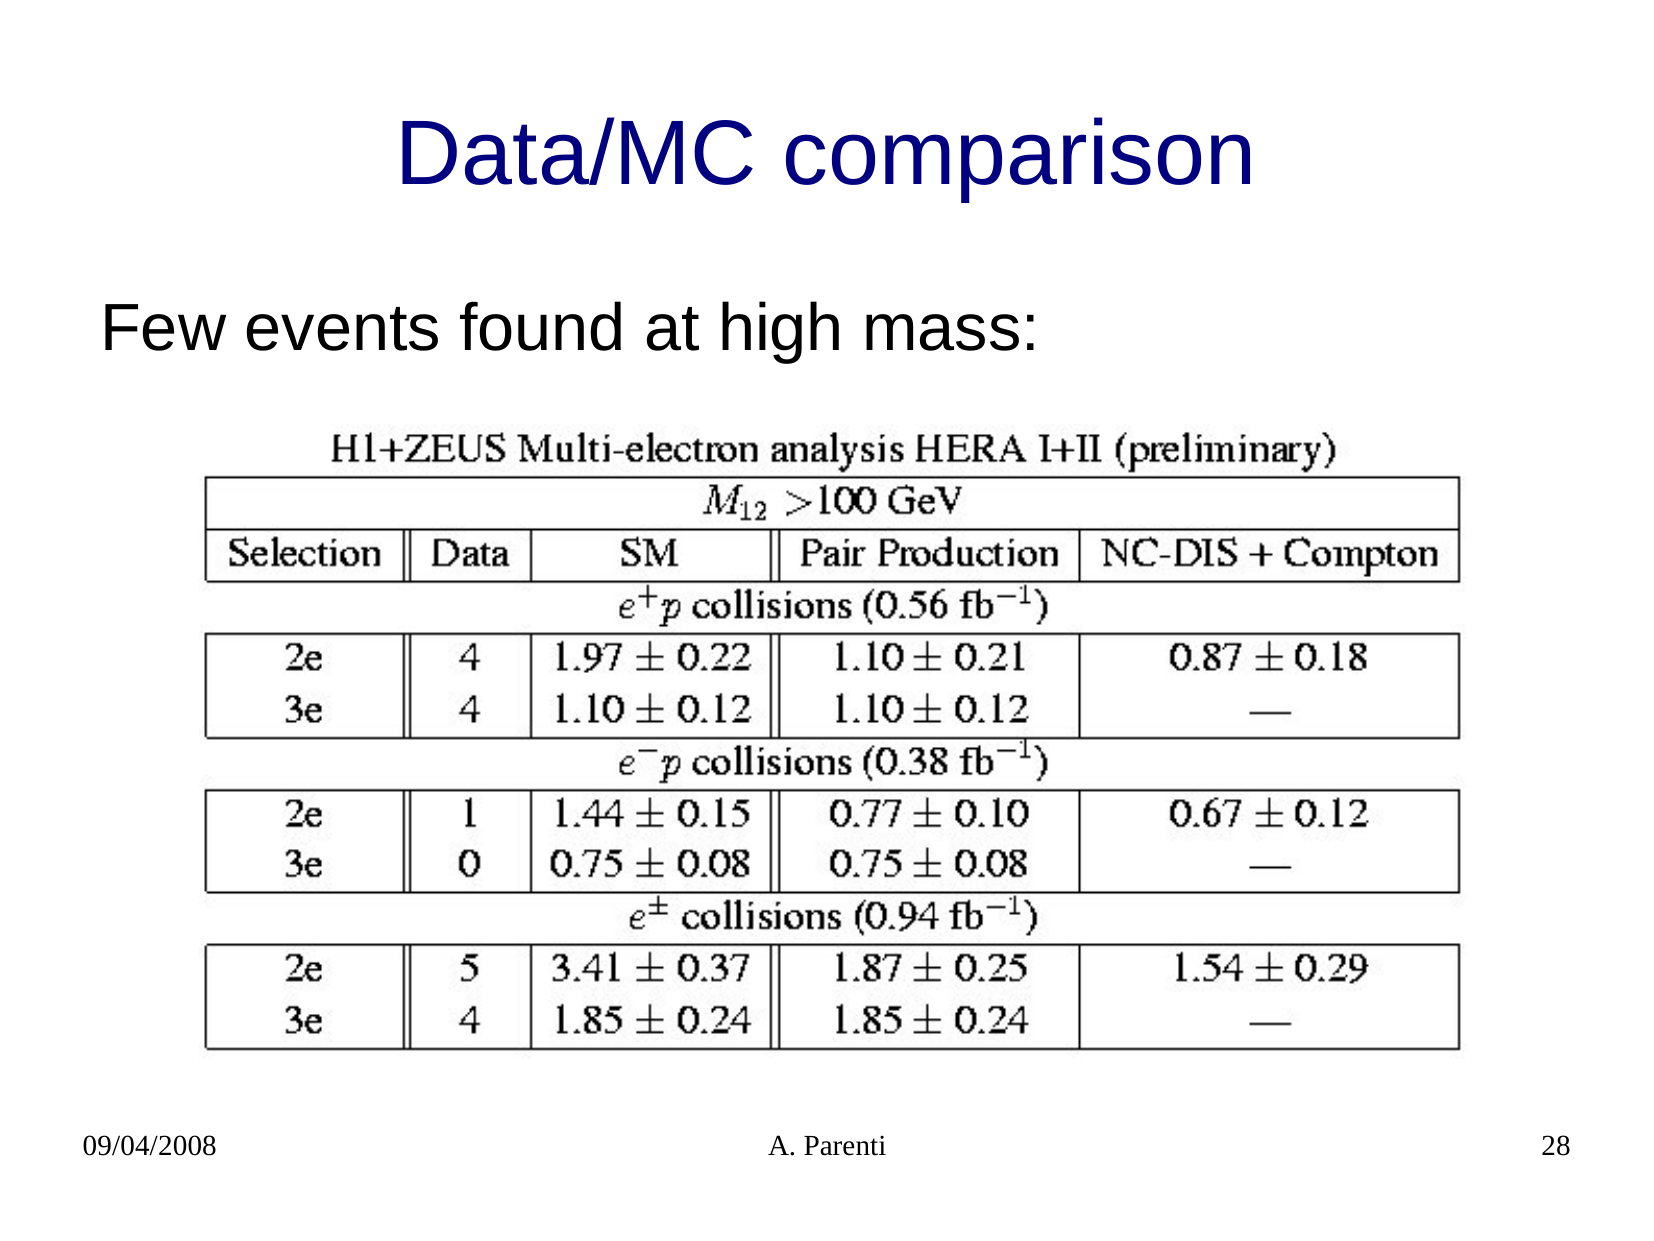

# Data/MC comparison
Few events found at high mass:
09/04/2008
A. Parenti
28